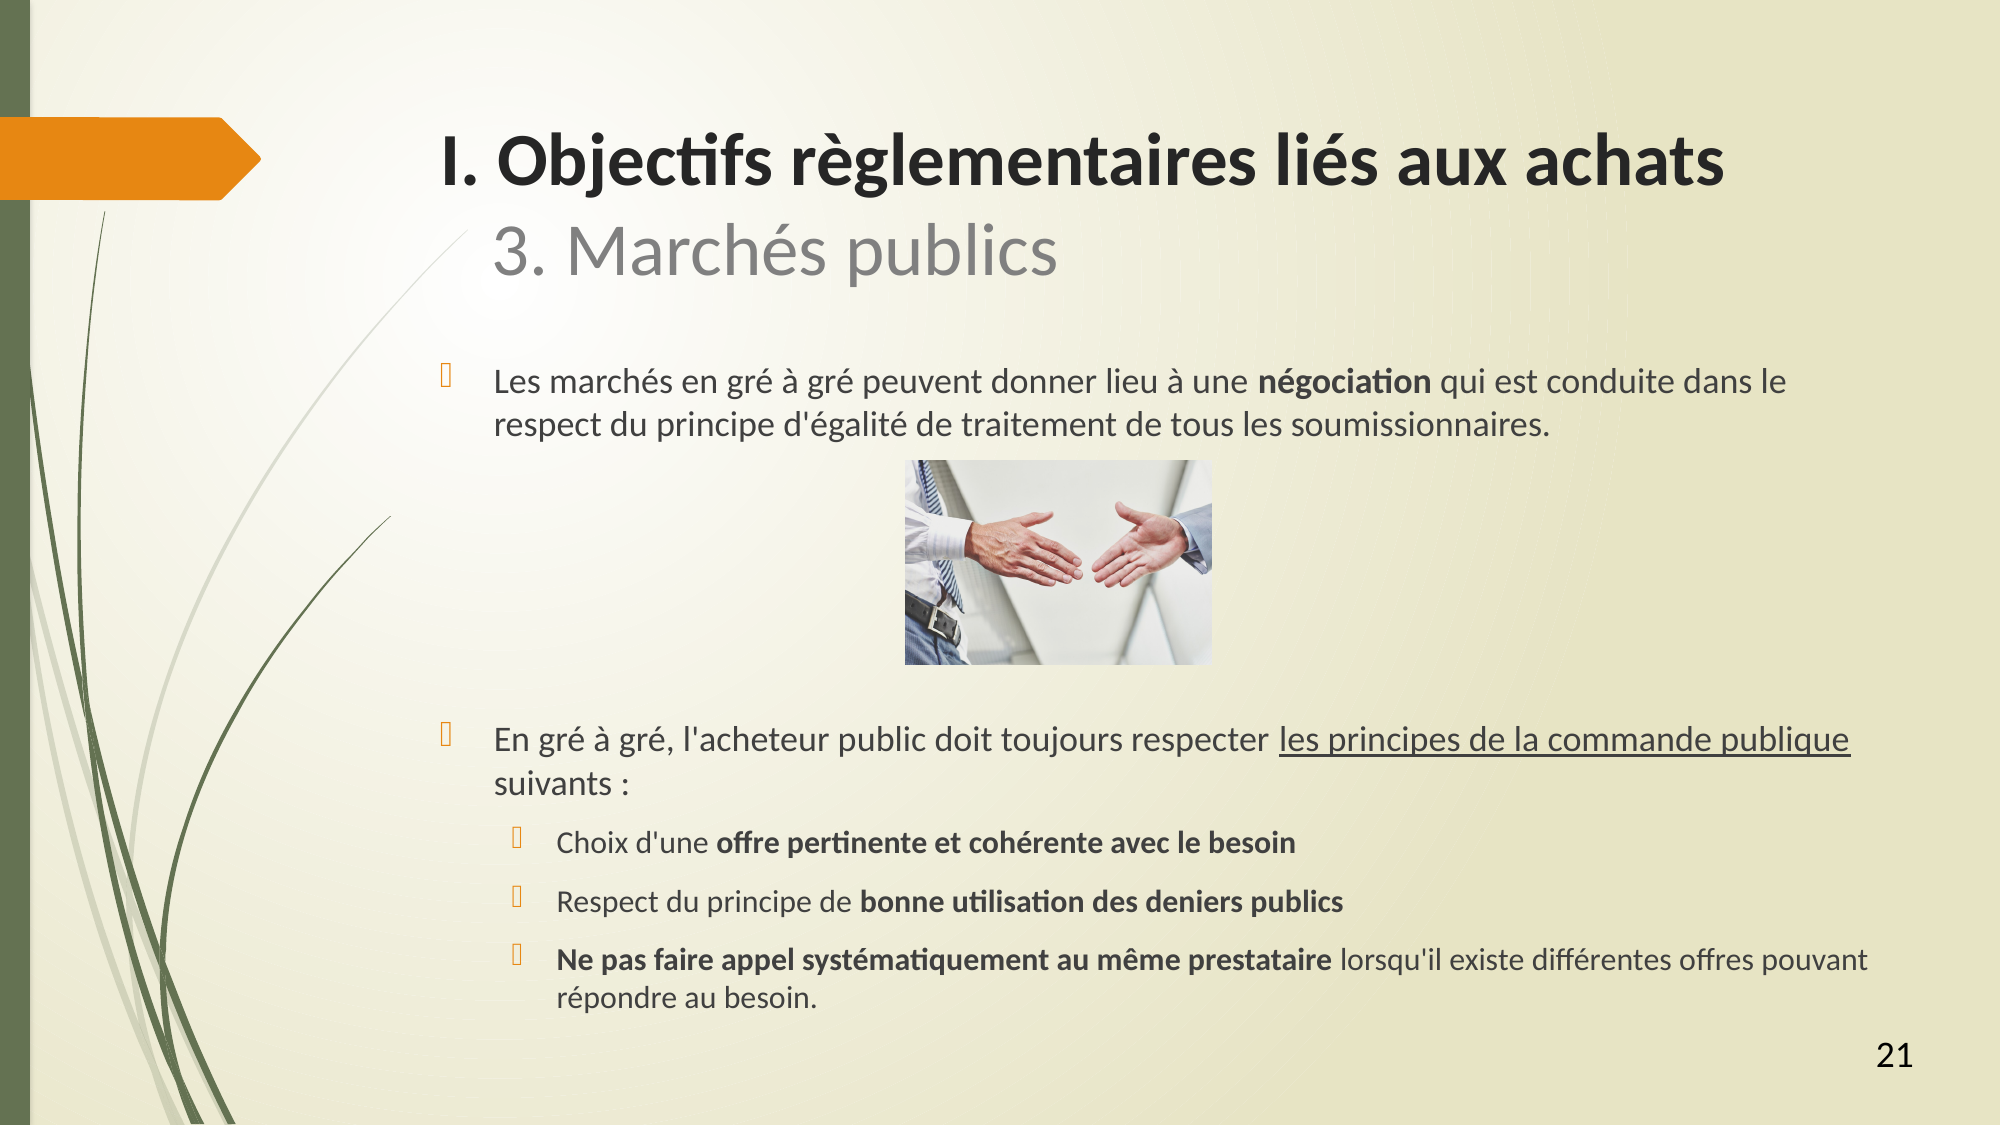

I. Objectifs règlementaires liés aux achats
 3. Marchés publics
# Les marchés en gré à gré peuvent donner lieu à une négociation qui est conduite dans le respect du principe d'égalité de traitement de tous les soumissionnaires.
En gré à gré, l'acheteur public doit toujours respecter les principes de la commande publique suivants :
Choix d'une offre pertinente et cohérente avec le besoin
Respect du principe de bonne utilisation des deniers publics
Ne pas faire appel systématiquement au même prestataire lorsqu'il existe différentes offres pouvant répondre au besoin.